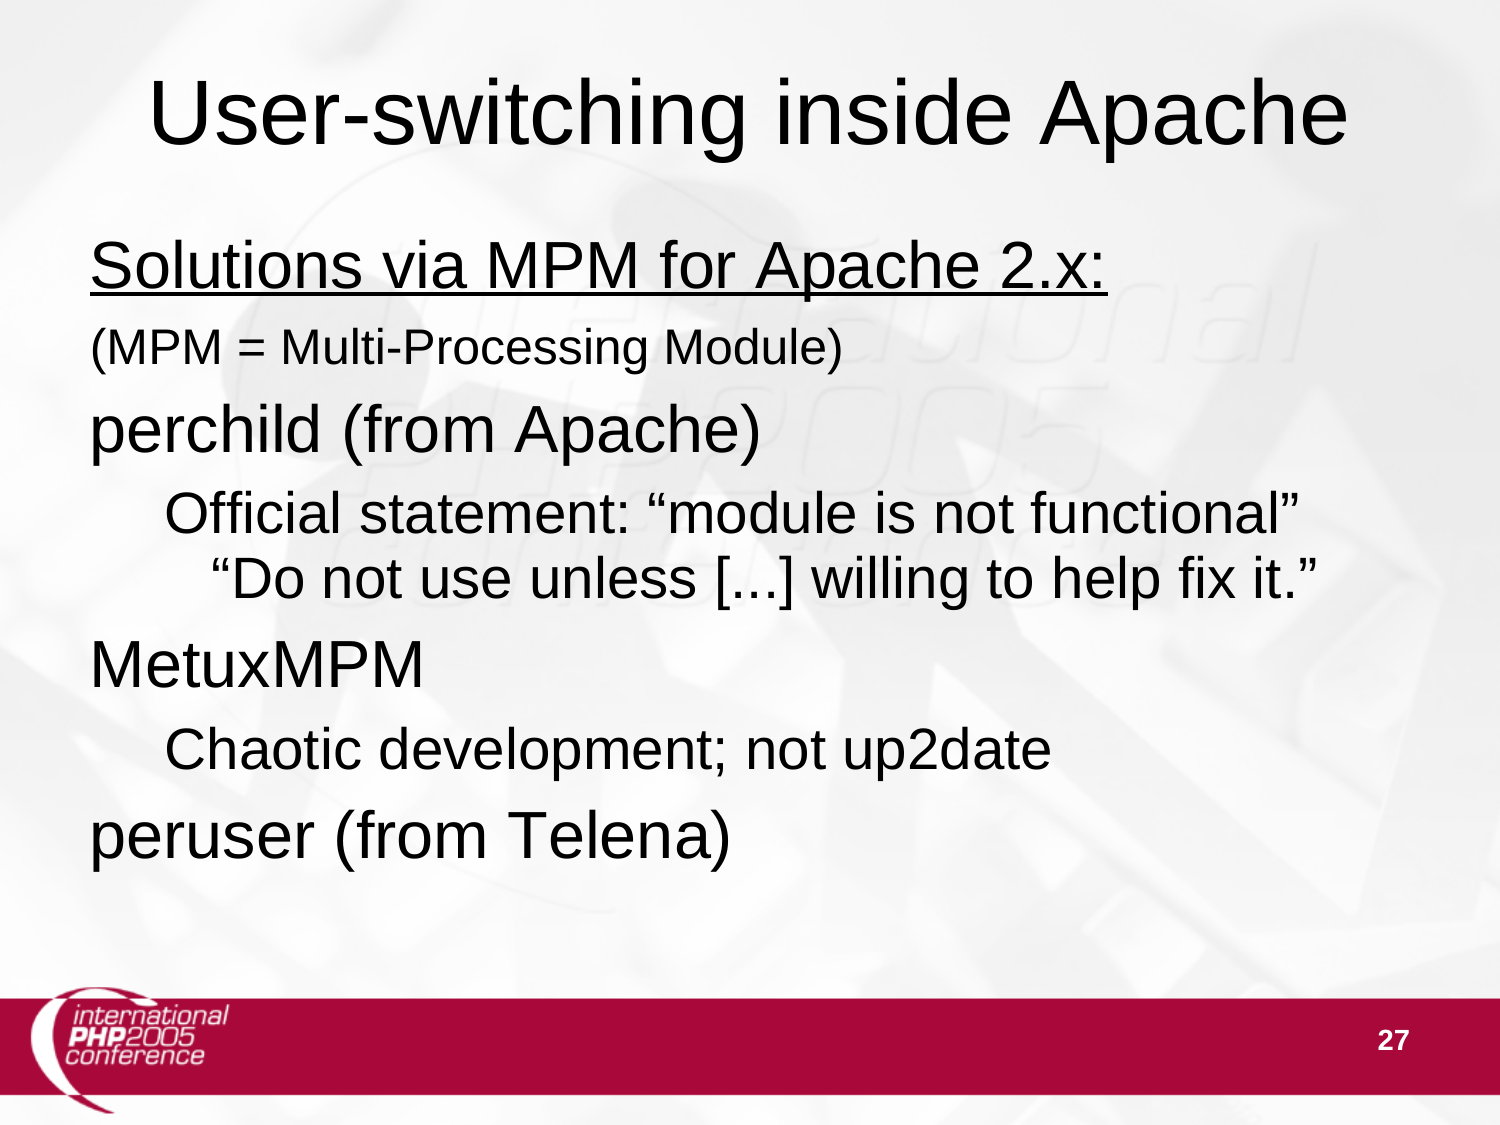

# User-switching inside Apache
Solutions via MPM for Apache 2.x:
(MPM = Multi-Processing Module)
perchild (from Apache)
Official statement: “module is not functional”
“Do not use unless [...] willing to help fix it.”
MetuxMPM
Chaotic development; not up2date
peruser (from Telena)
27